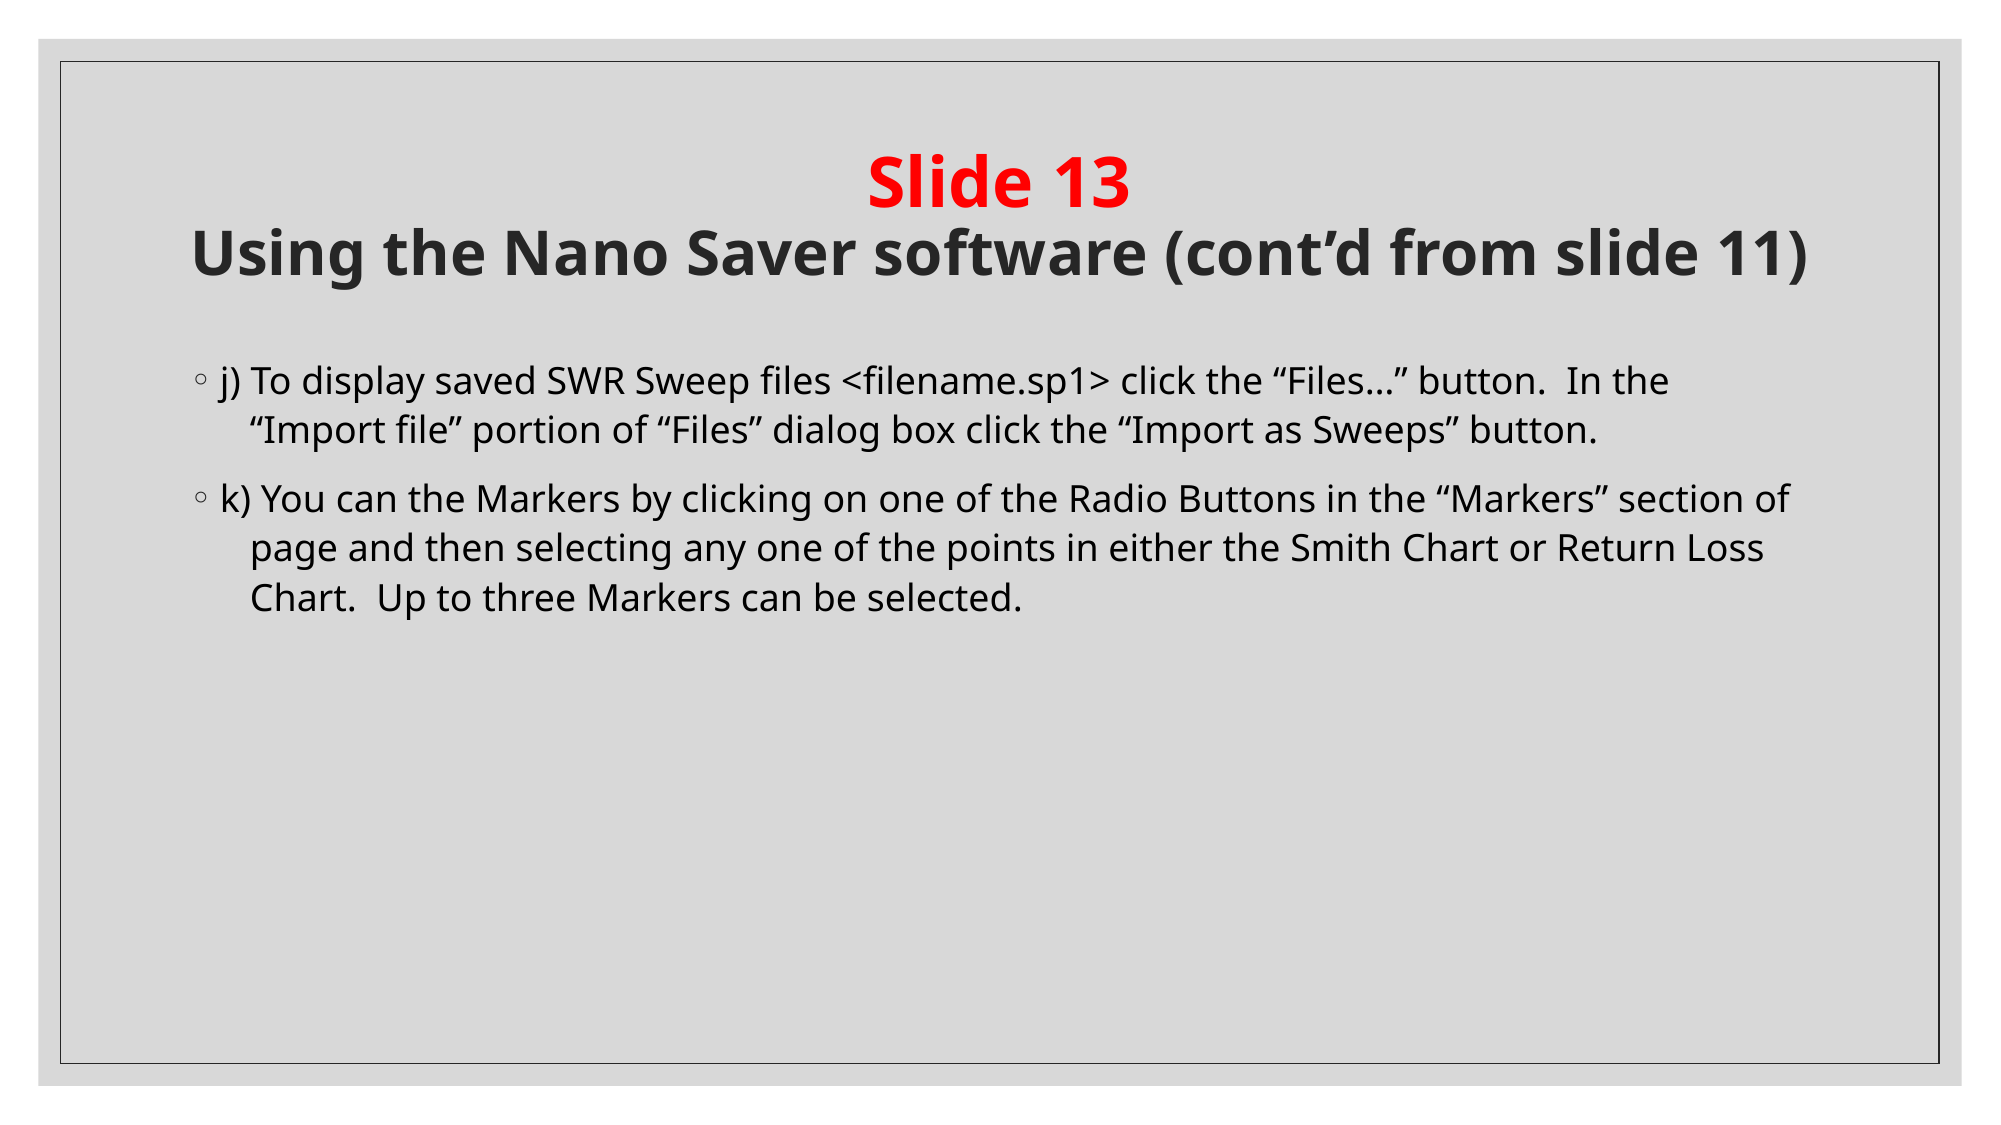

# Slide 13 Using the Nano Saver software (cont’d from slide 11)
j) To display saved SWR Sweep files <filename.sp1> click the “Files…” button. In the “Import file” portion of “Files” dialog box click the “Import as Sweeps” button.
k) You can the Markers by clicking on one of the Radio Buttons in the “Markers” section of page and then selecting any one of the points in either the Smith Chart or Return Loss Chart. Up to three Markers can be selected.